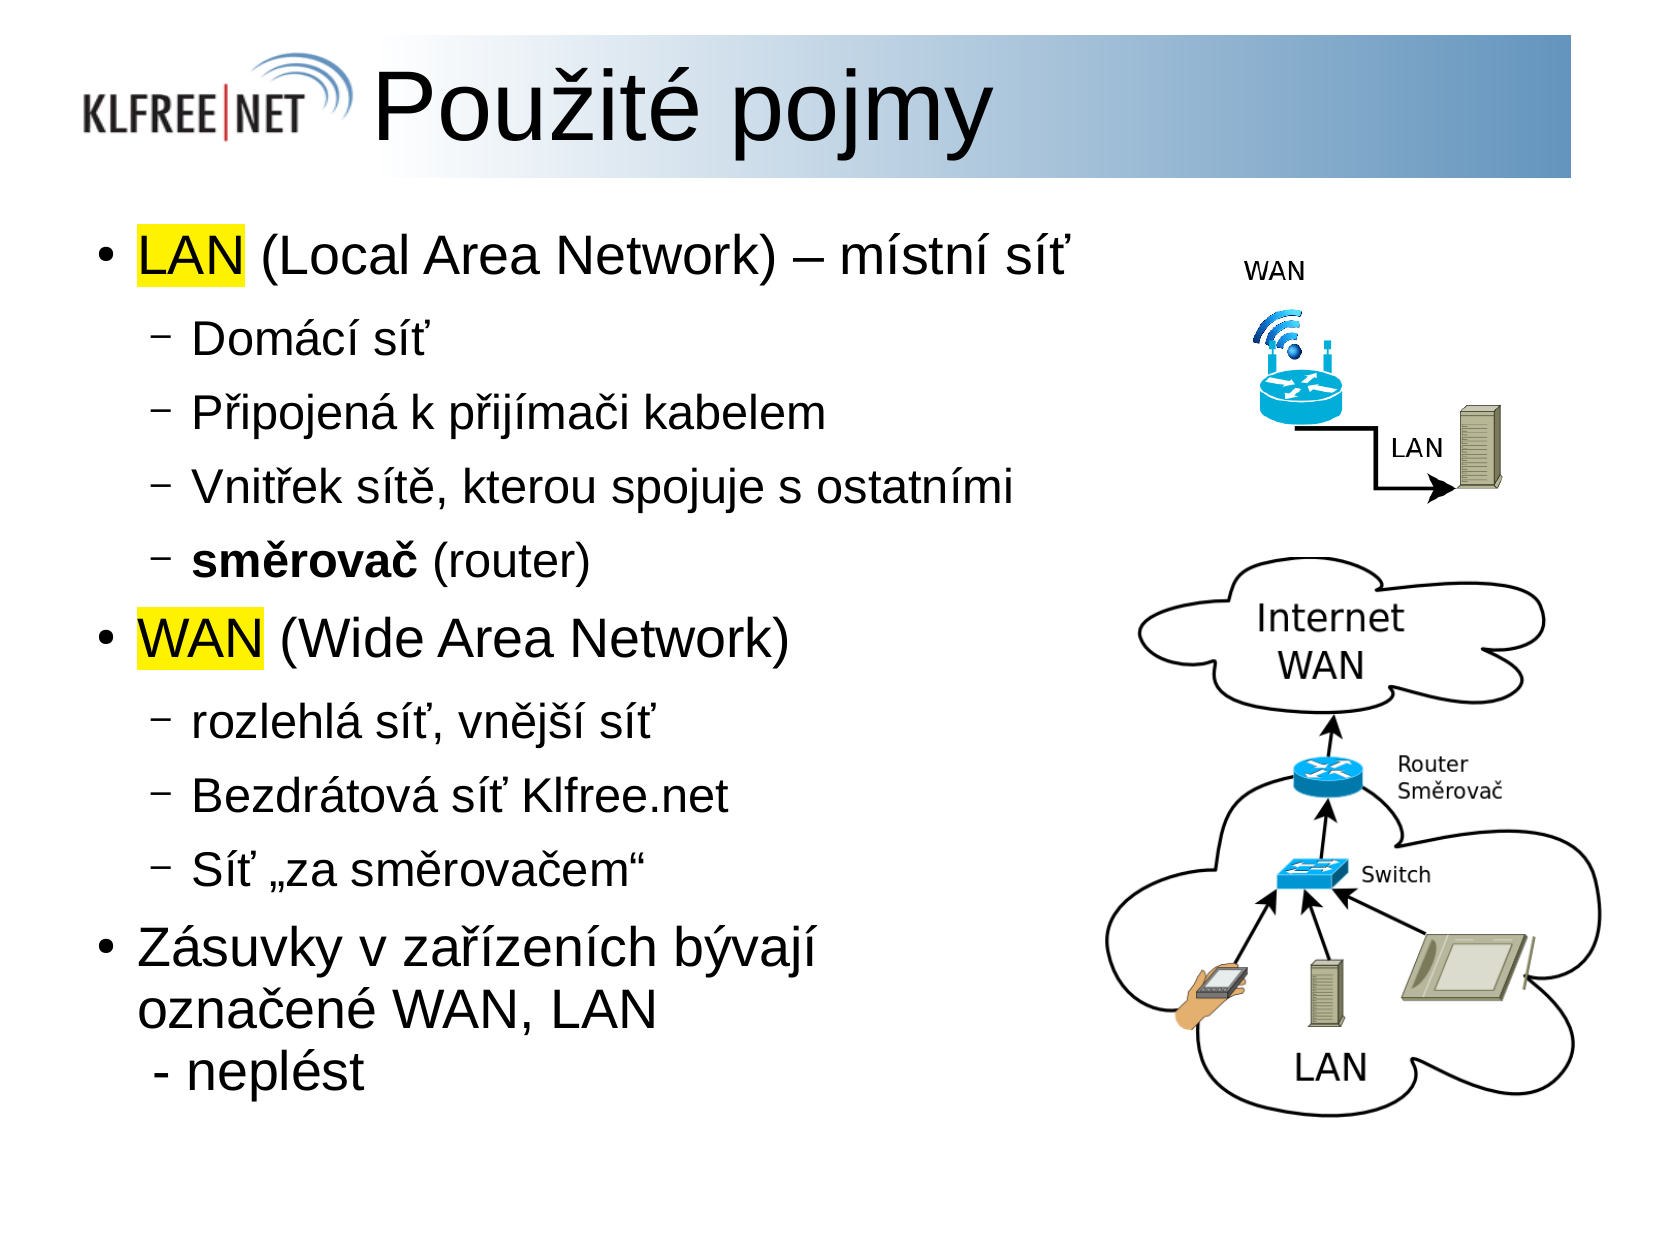

# Použité pojmy
LAN (Local Area Network) – místní síť
Domácí síť
Připojená k přijímači kabelem
Vnitřek sítě, kterou spojuje s ostatními
směrovač (router)
WAN (Wide Area Network)
rozlehlá síť, vnější síť
Bezdrátová síť Klfree.net
Síť „za směrovačem“
Zásuvky v zařízeních bývají
označené WAN, LAN
 - neplést